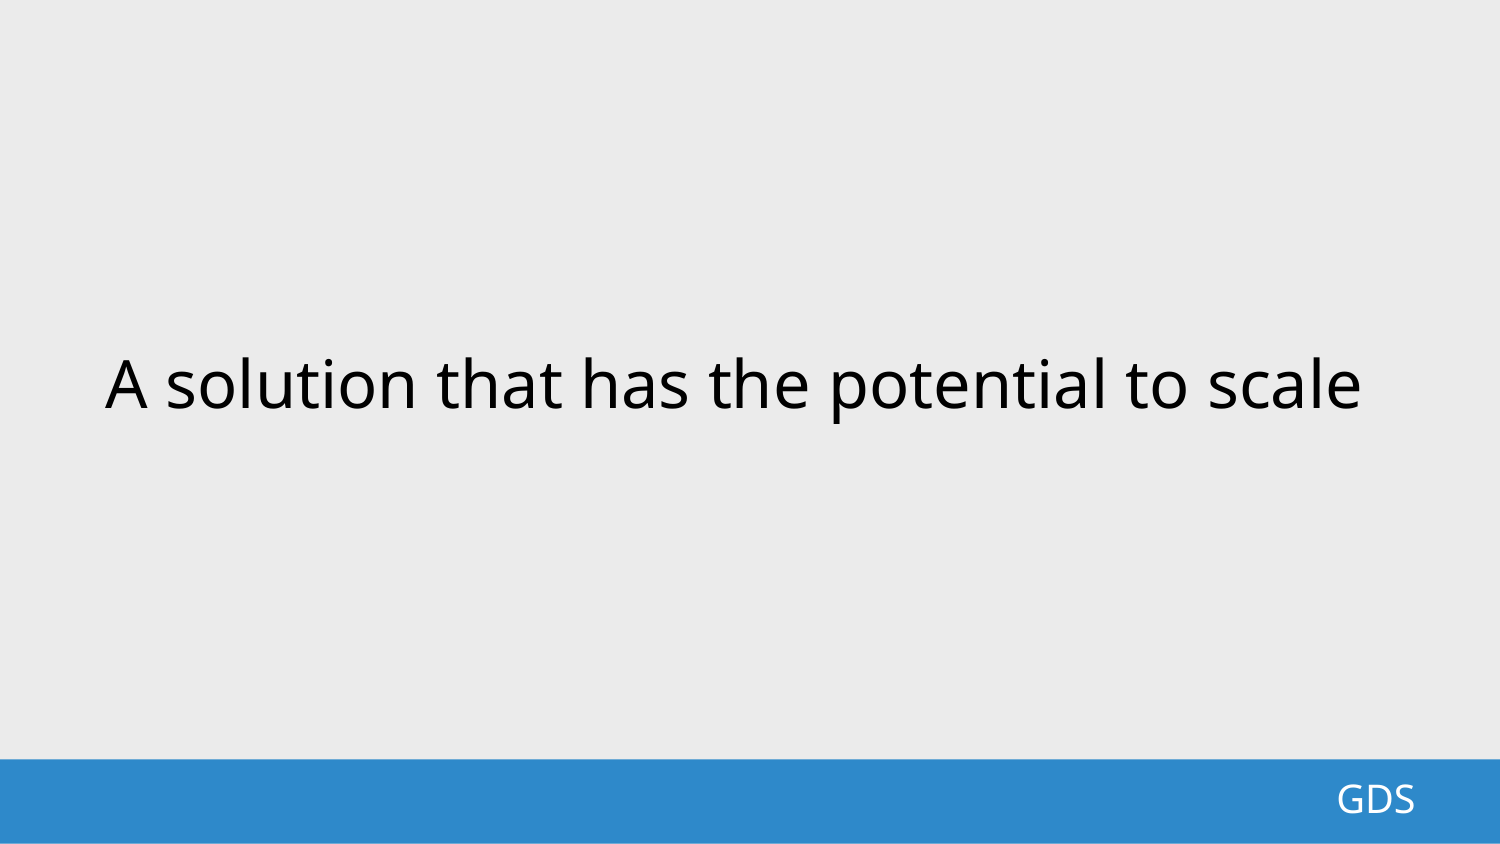

A solution that has the potential to scale